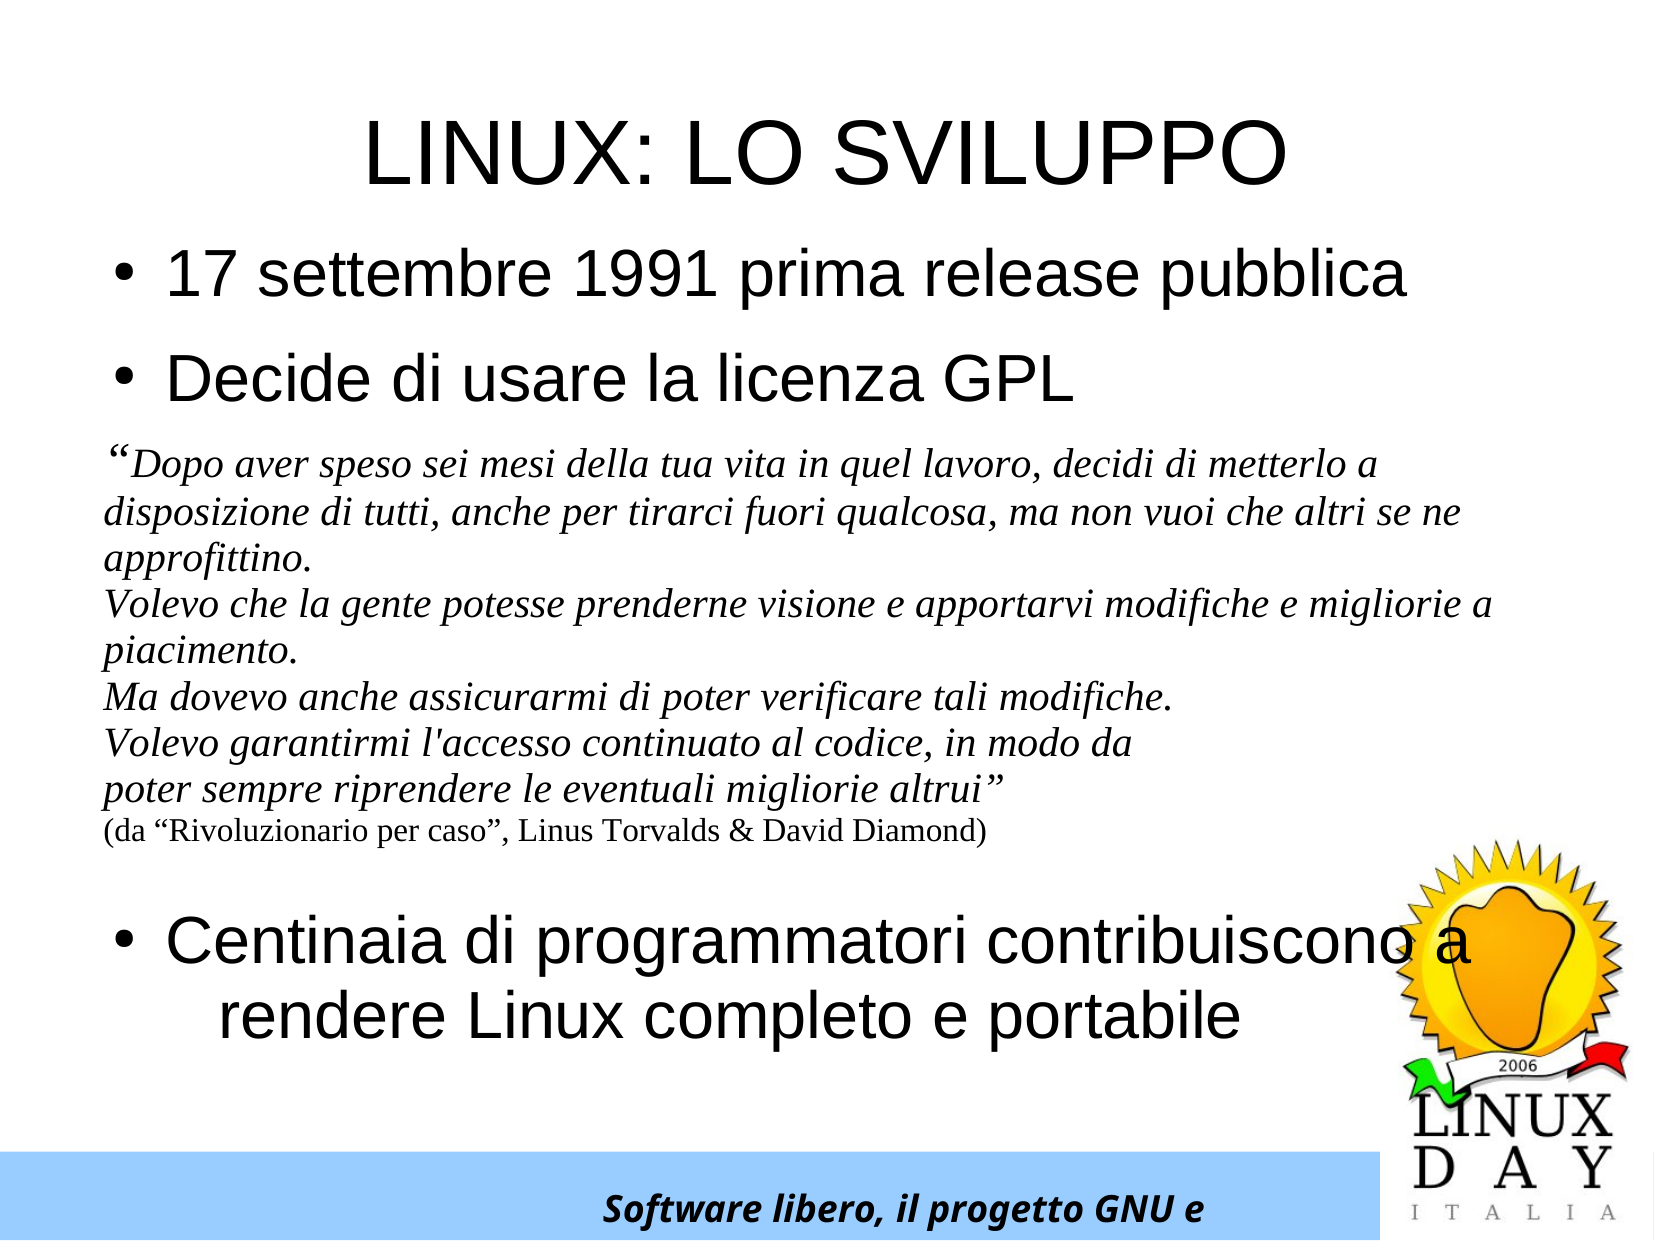

# LINUX: LO SVILUPPO
17 settembre 1991 prima release pubblica
Decide di usare la licenza GPL
“Dopo aver speso sei mesi della tua vita in quel lavoro, decidi di metterlo a disposizione di tutti, anche per tirarci fuori qualcosa, ma non vuoi che altri se ne approfittino.
Volevo che la gente potesse prenderne visione e apportarvi modifiche e migliorie a piacimento.
Ma dovevo anche assicurarmi di poter verificare tali modifiche.
Volevo garantirmi l'accesso continuato al codice, in modo da
poter sempre riprendere le eventuali migliorie altrui”
(da “Rivoluzionario per caso”, Linus Torvalds & David Diamond)
Software libero, il progetto GNU e Linux
Centinaia di programmatori contribuiscono a
rendere Linux completo e portabile